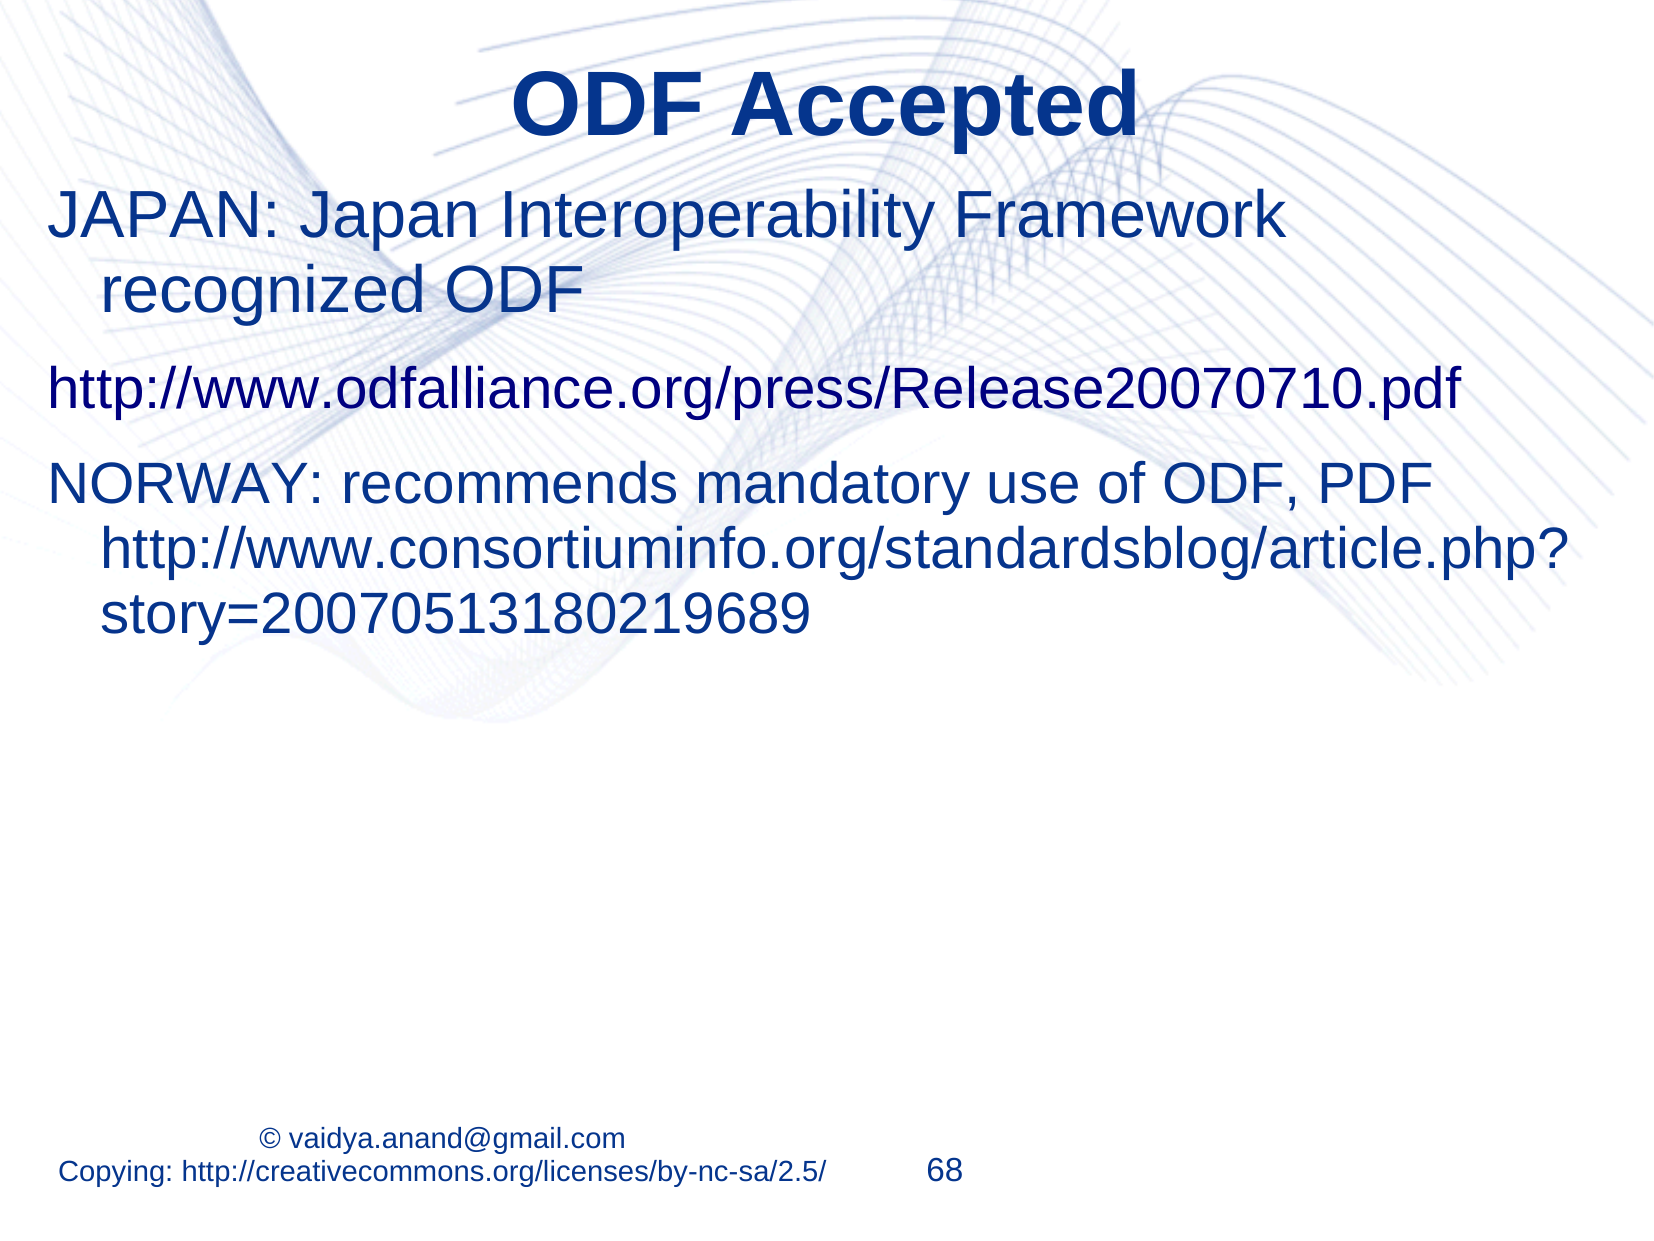

# ODF Accepted
JAPAN: Japan Interoperability Framework recognized ODF
http://www.odfalliance.org/press/Release20070710.pdf
NORWAY: recommends mandatory use of ODF, PDF http://www.consortiuminfo.org/standardsblog/article.php?story=20070513180219689
http://www.broffice.org
68